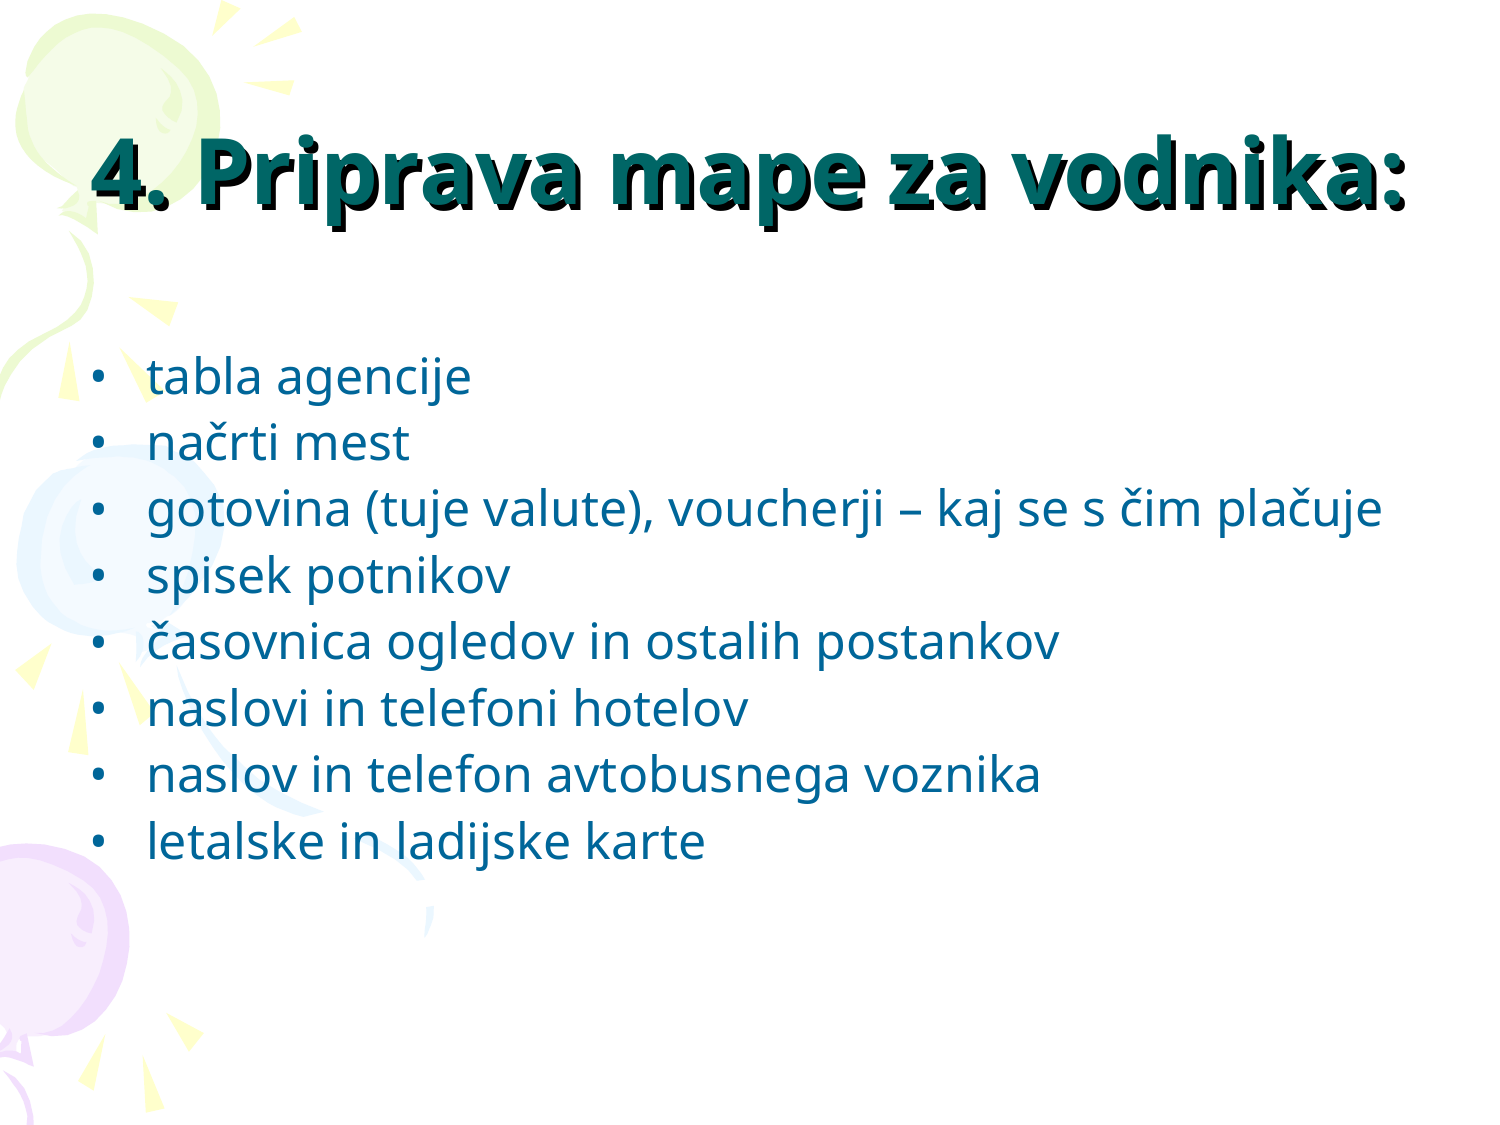

# 4. Priprava mape za vodnika:
tabla agencije
načrti mest
gotovina (tuje valute), voucherji – kaj se s čim plačuje
spisek potnikov
časovnica ogledov in ostalih postankov
naslovi in telefoni hotelov
naslov in telefon avtobusnega voznika
letalske in ladijske karte